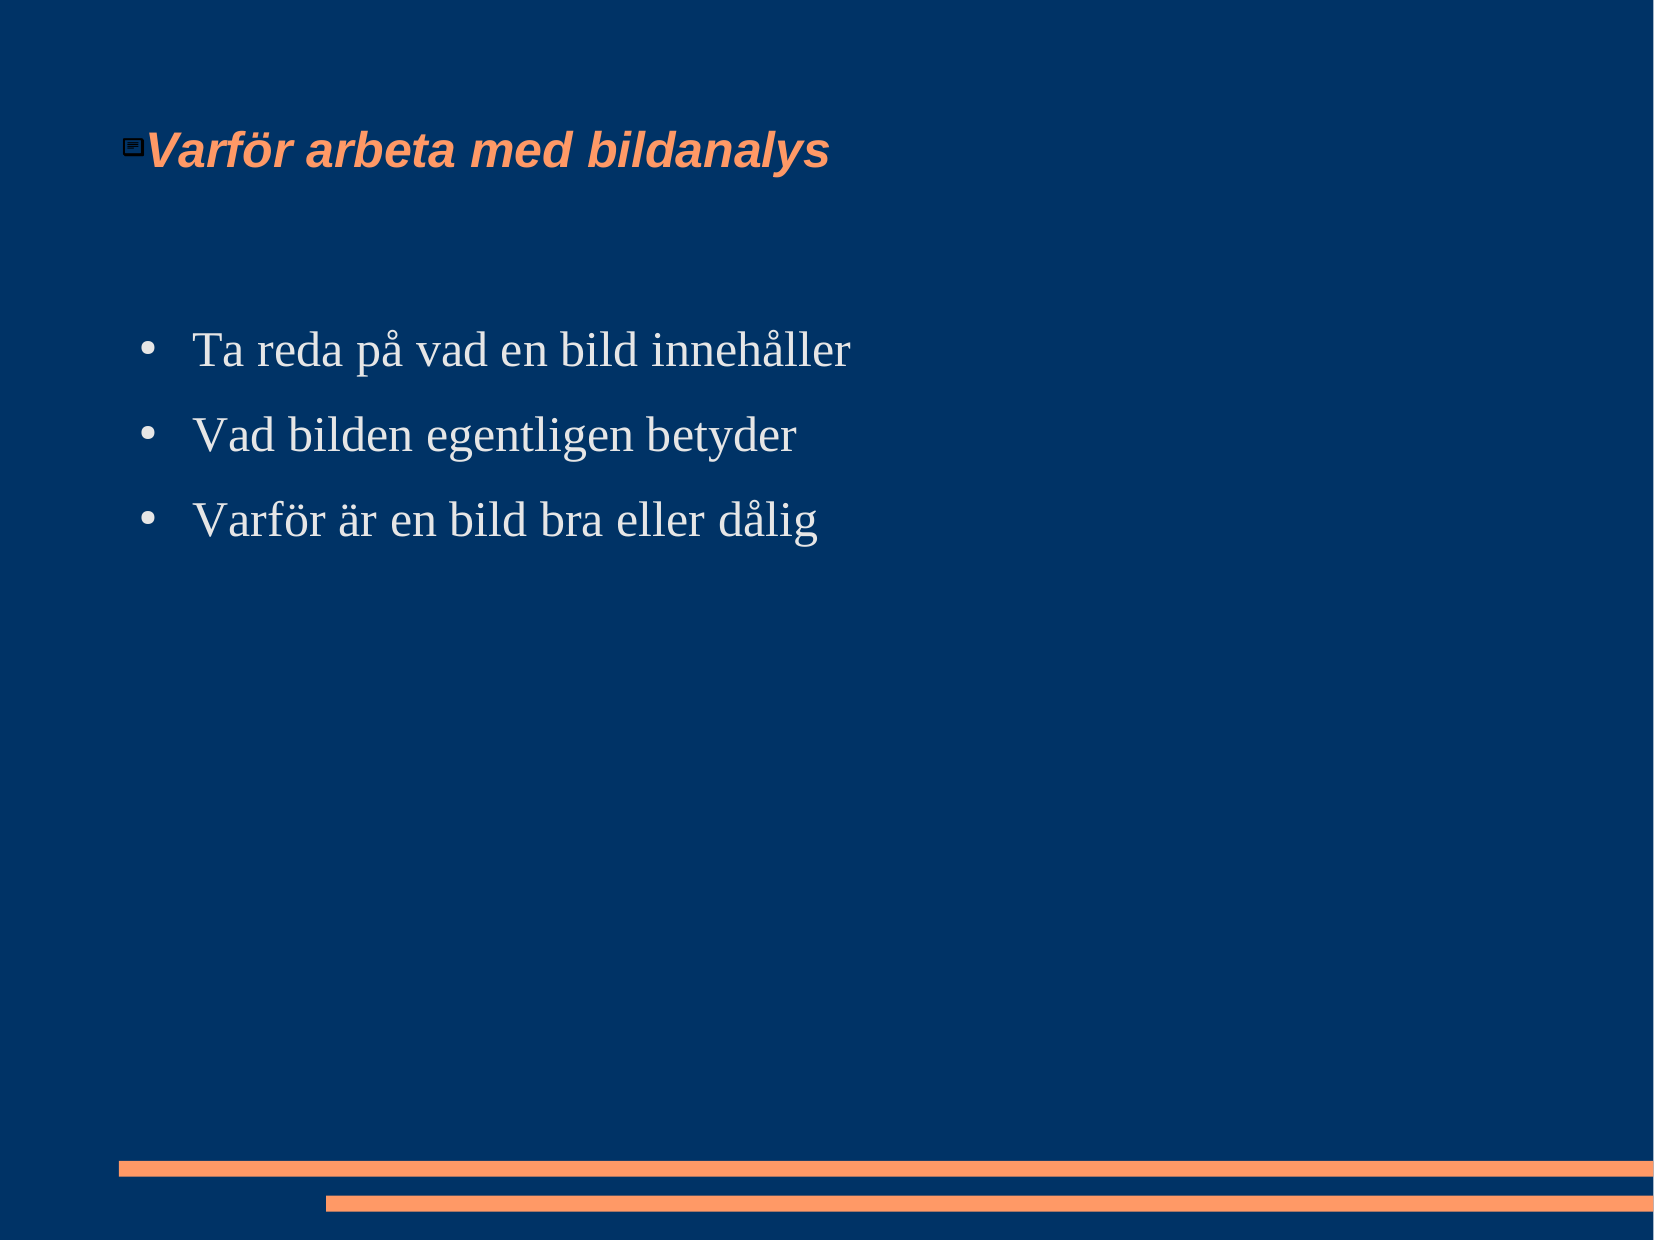

# Varför arbeta med bildanalys
Ta reda på vad en bild innehåller
Vad bilden egentligen betyder
Varför är en bild bra eller dålig